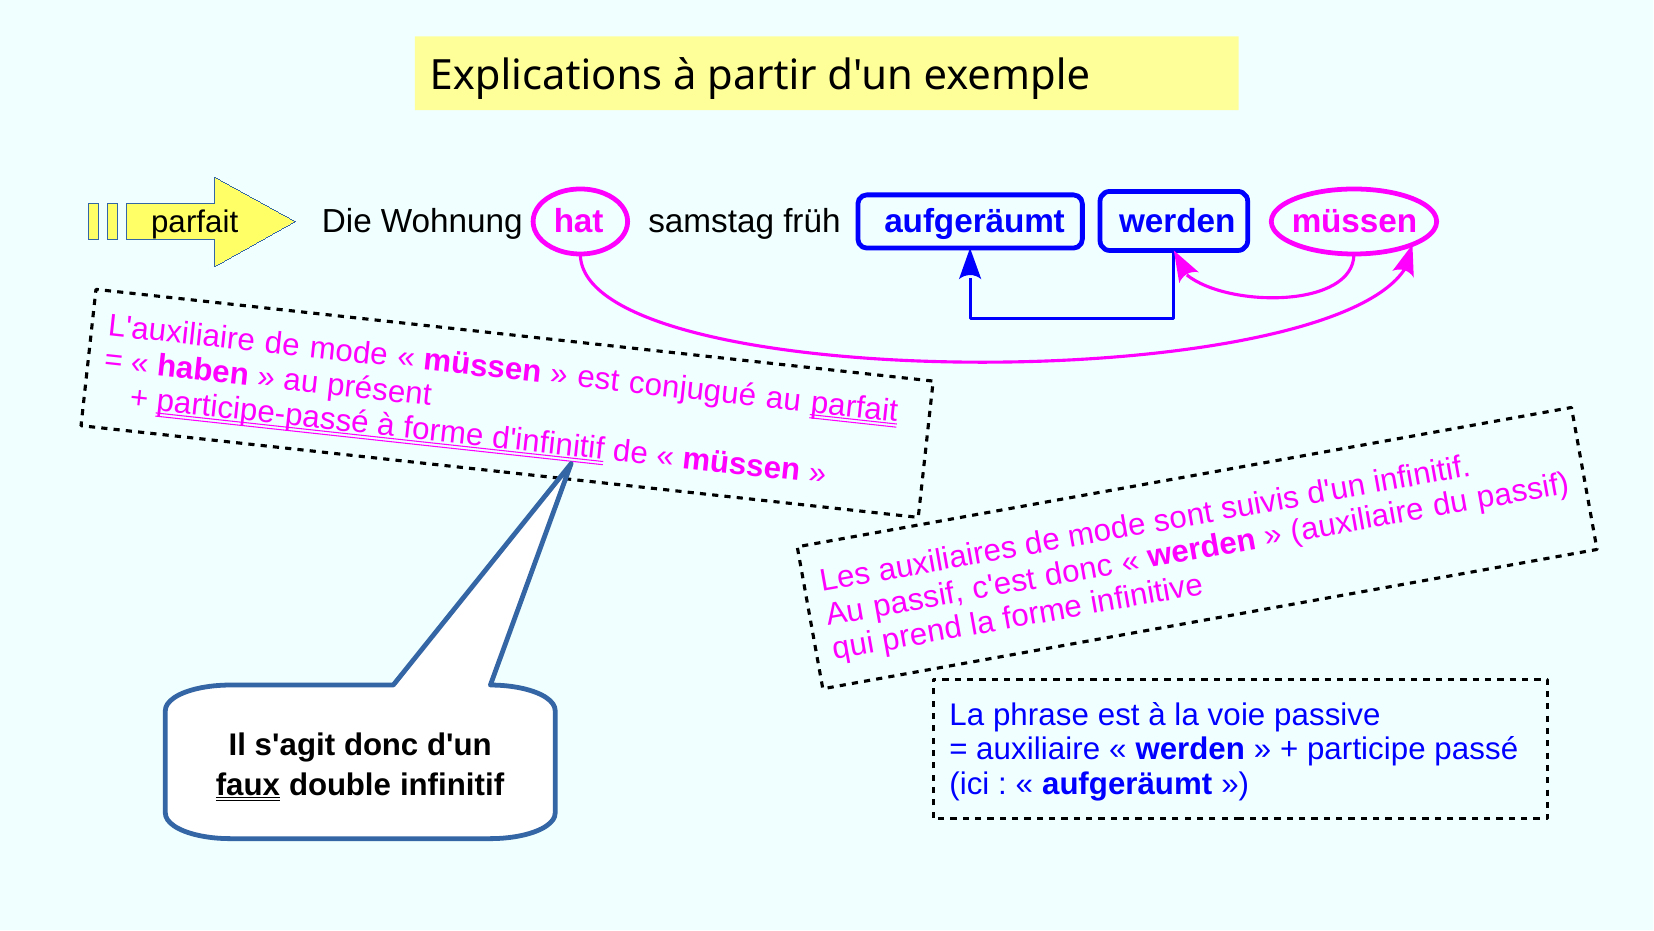

Explications à partir d'un exemple
parfait
Die Wohnung
hat
samstag früh
aufgeräumt
werden
müssen
L'auxiliaire de mode « müssen » est conjugué au parfait = « haben » au présent
+ participe-passé à forme d'infinitif de « müssen »
Les auxiliaires de mode sont suivis d'un infinitif.
Au passif, c'est donc « werden » (auxiliaire du passif) qui prend la forme infinitive
La phrase est à la voie passive = auxiliaire « werden » + participe passé (ici : « aufgeräumt »)
Il s'agit donc d'un
faux double infinitif